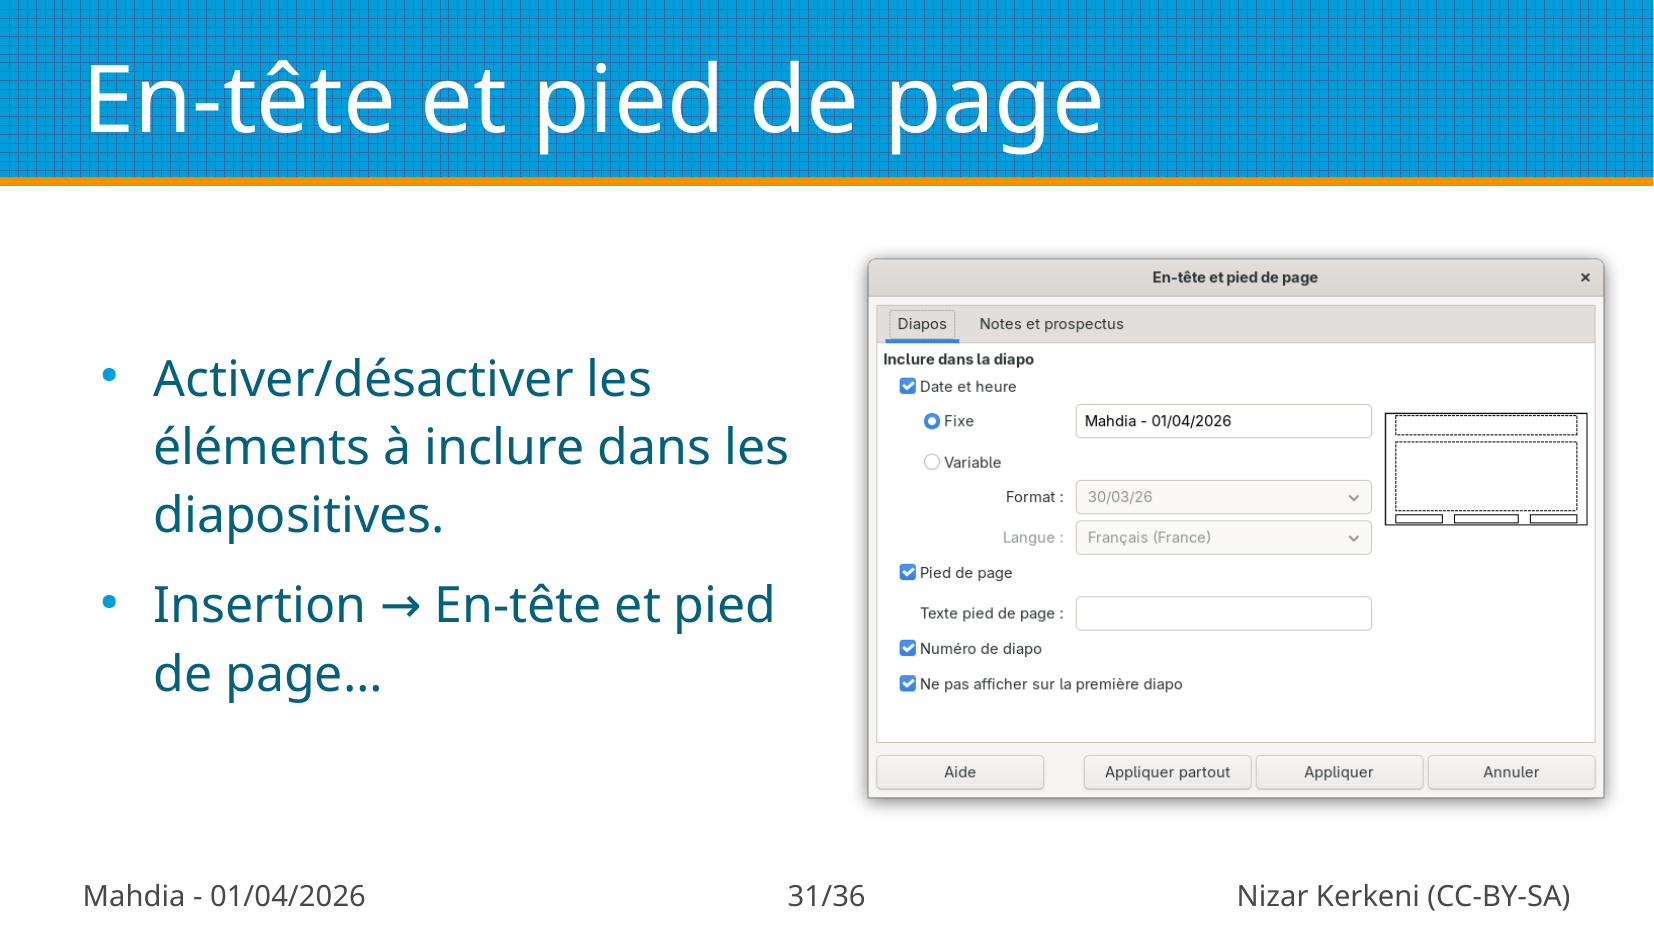

# En-tête et pied de page
Activer/désactiver les éléments à inclure dans les diapositives.
Insertion → En-tête et pied de page…
Mahdia - 01/04/2026
31